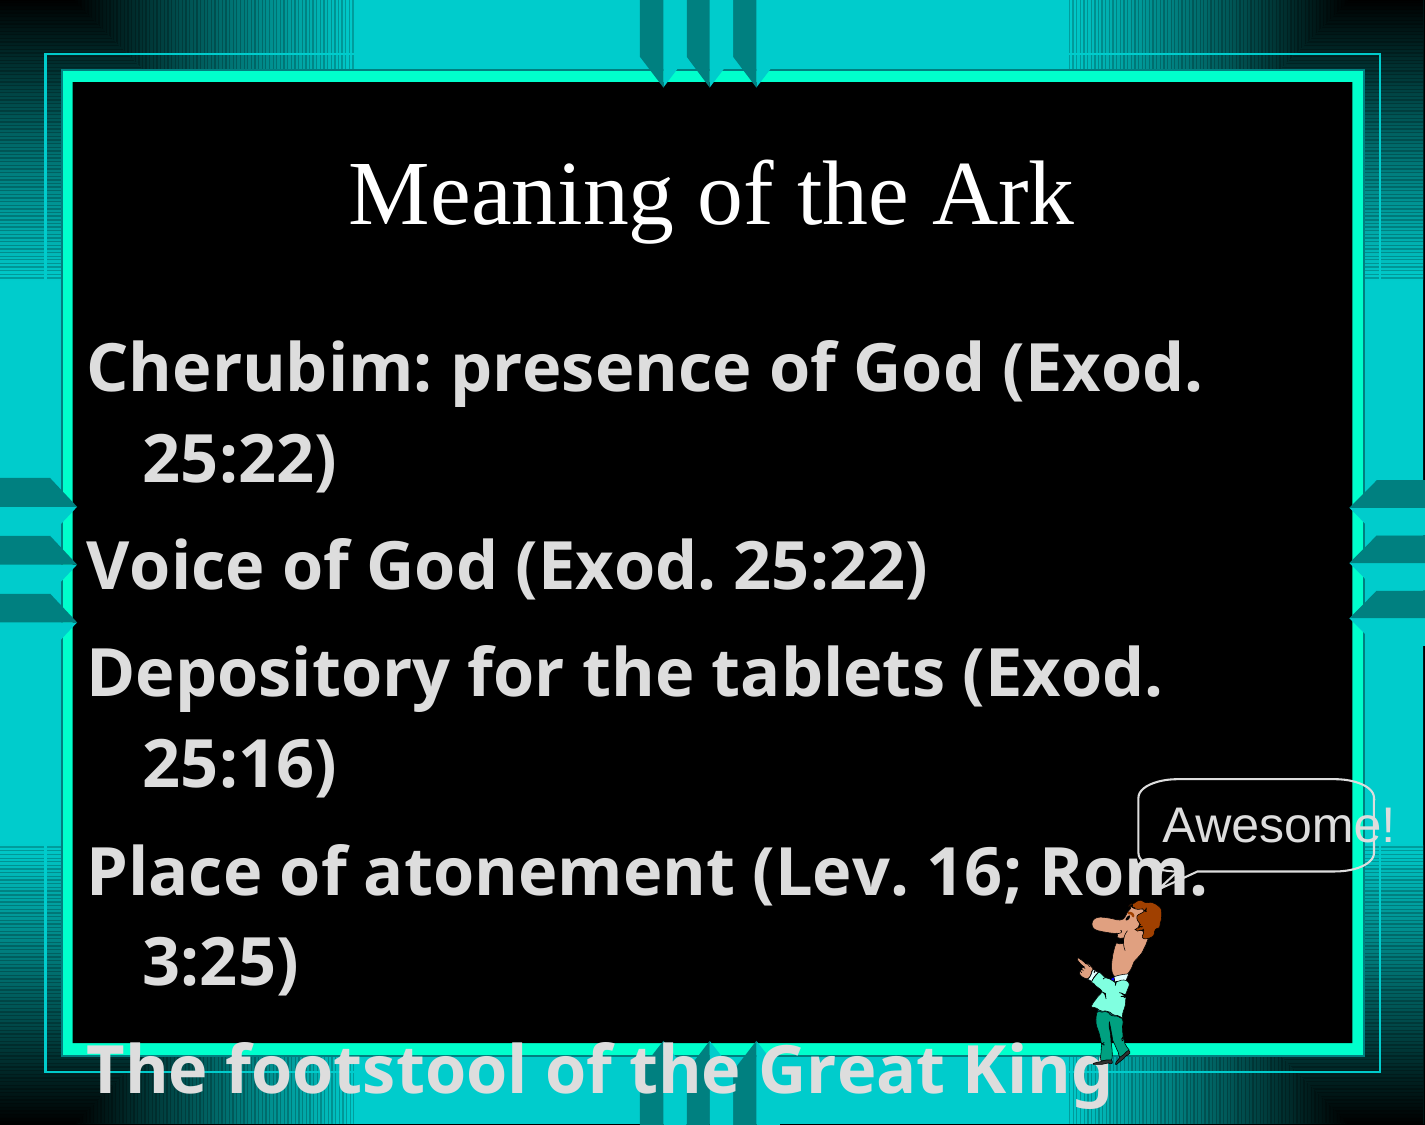

# Meaning of the Ark
Cherubim: presence of God (Exod. 25:22)
Voice of God (Exod. 25:22)
Depository for the tablets (Exod. 25:16)
Place of atonement (Lev. 16; Rom. 3:25)
The footstool of the Great King
Awesome!